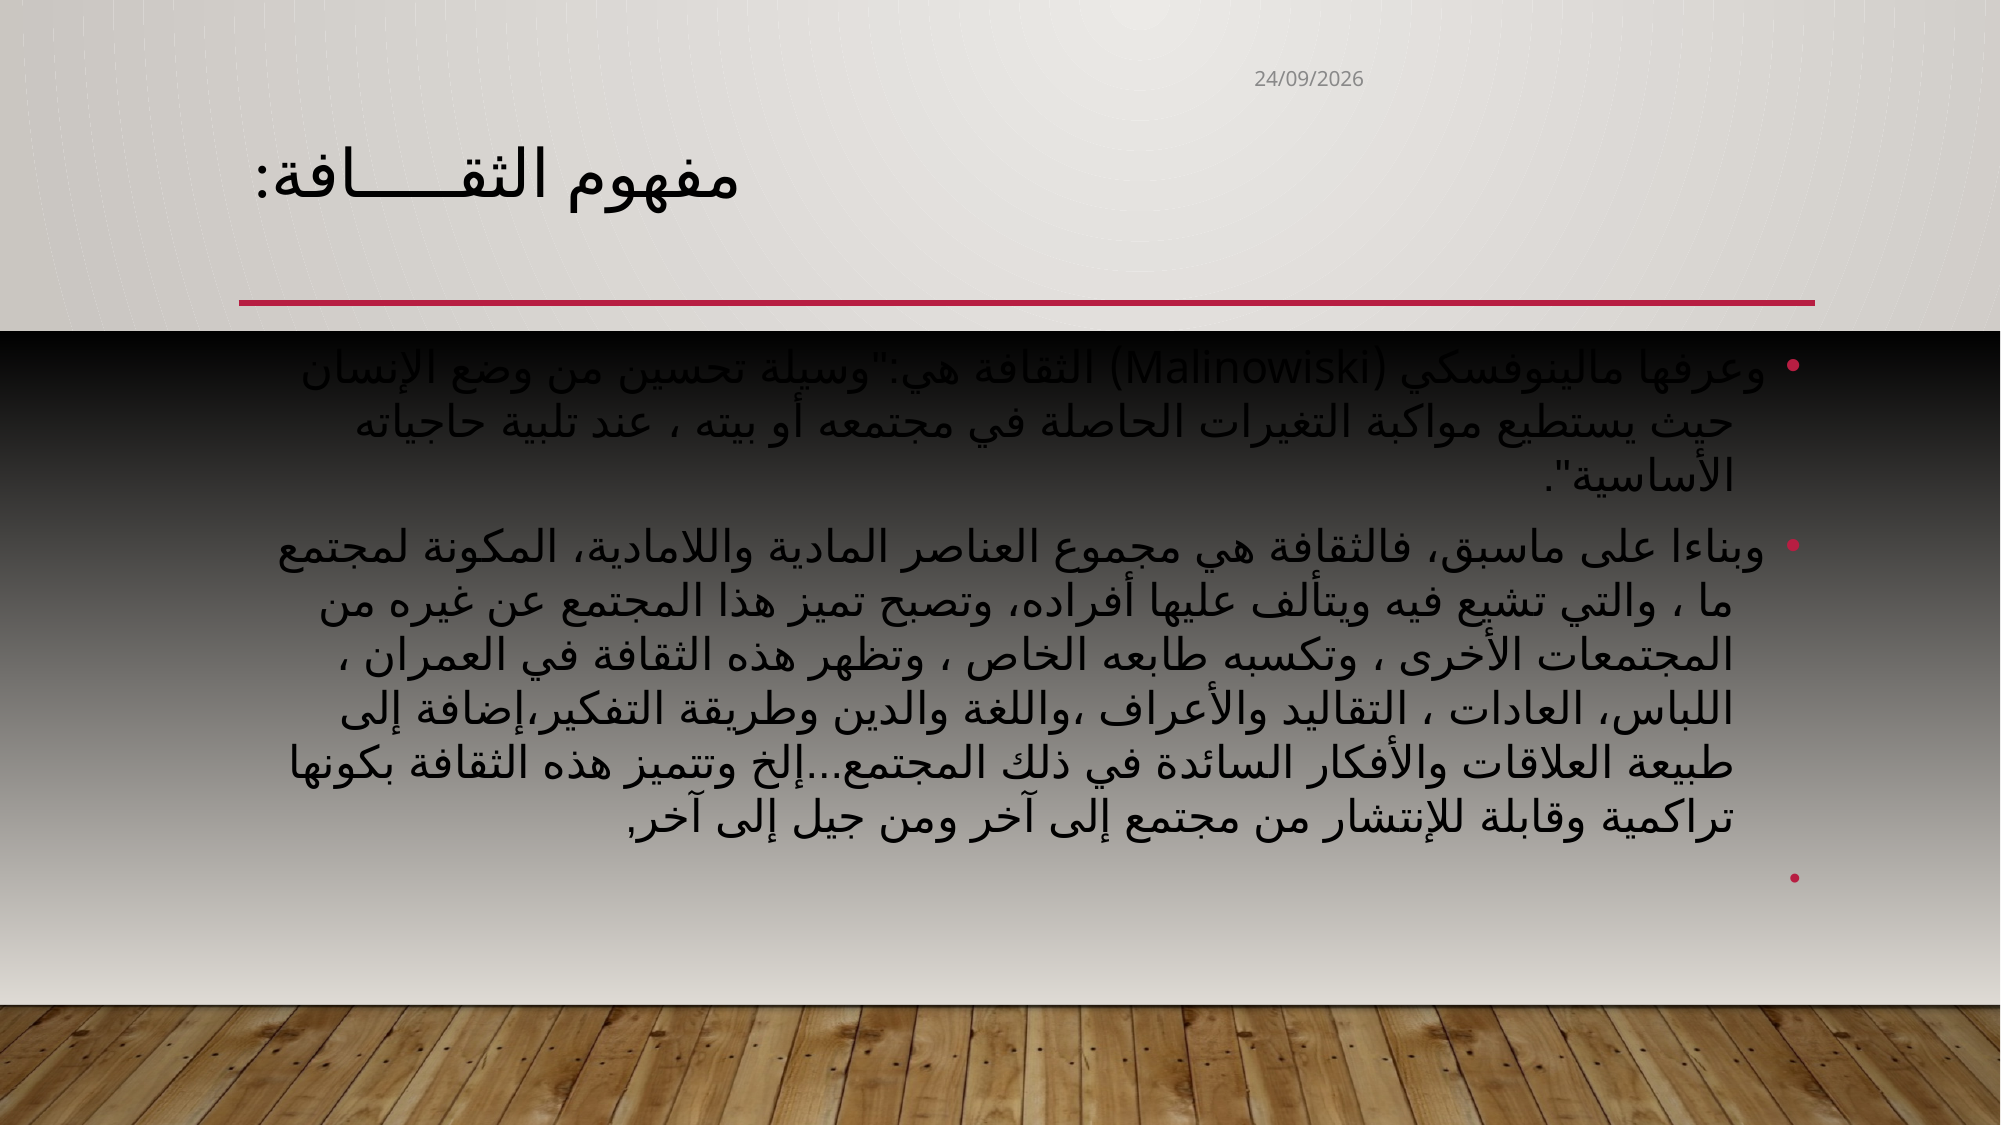

# مفهوم الثقـــــافة:
وعرفها مالينوفسكي (Malinowiski) الثقافة هي:"وسيلة تحسين من وضع الإنسان حيث يستطيع مواكبة التغيرات الحاصلة في مجتمعه أو بيته ، عند تلبية حاجياته الأساسية".
وبناءا على ماسبق، فالثقافة هي مجموع العناصر المادية واللامادية، المكونة لمجتمع ما ، والتي تشيع فيه ويتألف عليها أفراده، وتصبح تميز هذا المجتمع عن غيره من المجتمعات الأخرى ، وتكسبه طابعه الخاص ، وتظهر هذه الثقافة في العمران ، اللباس، العادات ، التقاليد والأعراف ،واللغة والدين وطريقة التفكير،إضافة إلى طبيعة العلاقات والأفكار السائدة في ذلك المجتمع...إلخ وتتميز هذه الثقافة بكونها تراكمية وقابلة للإنتشار من مجتمع إلى آخر ومن جيل إلى آخر,